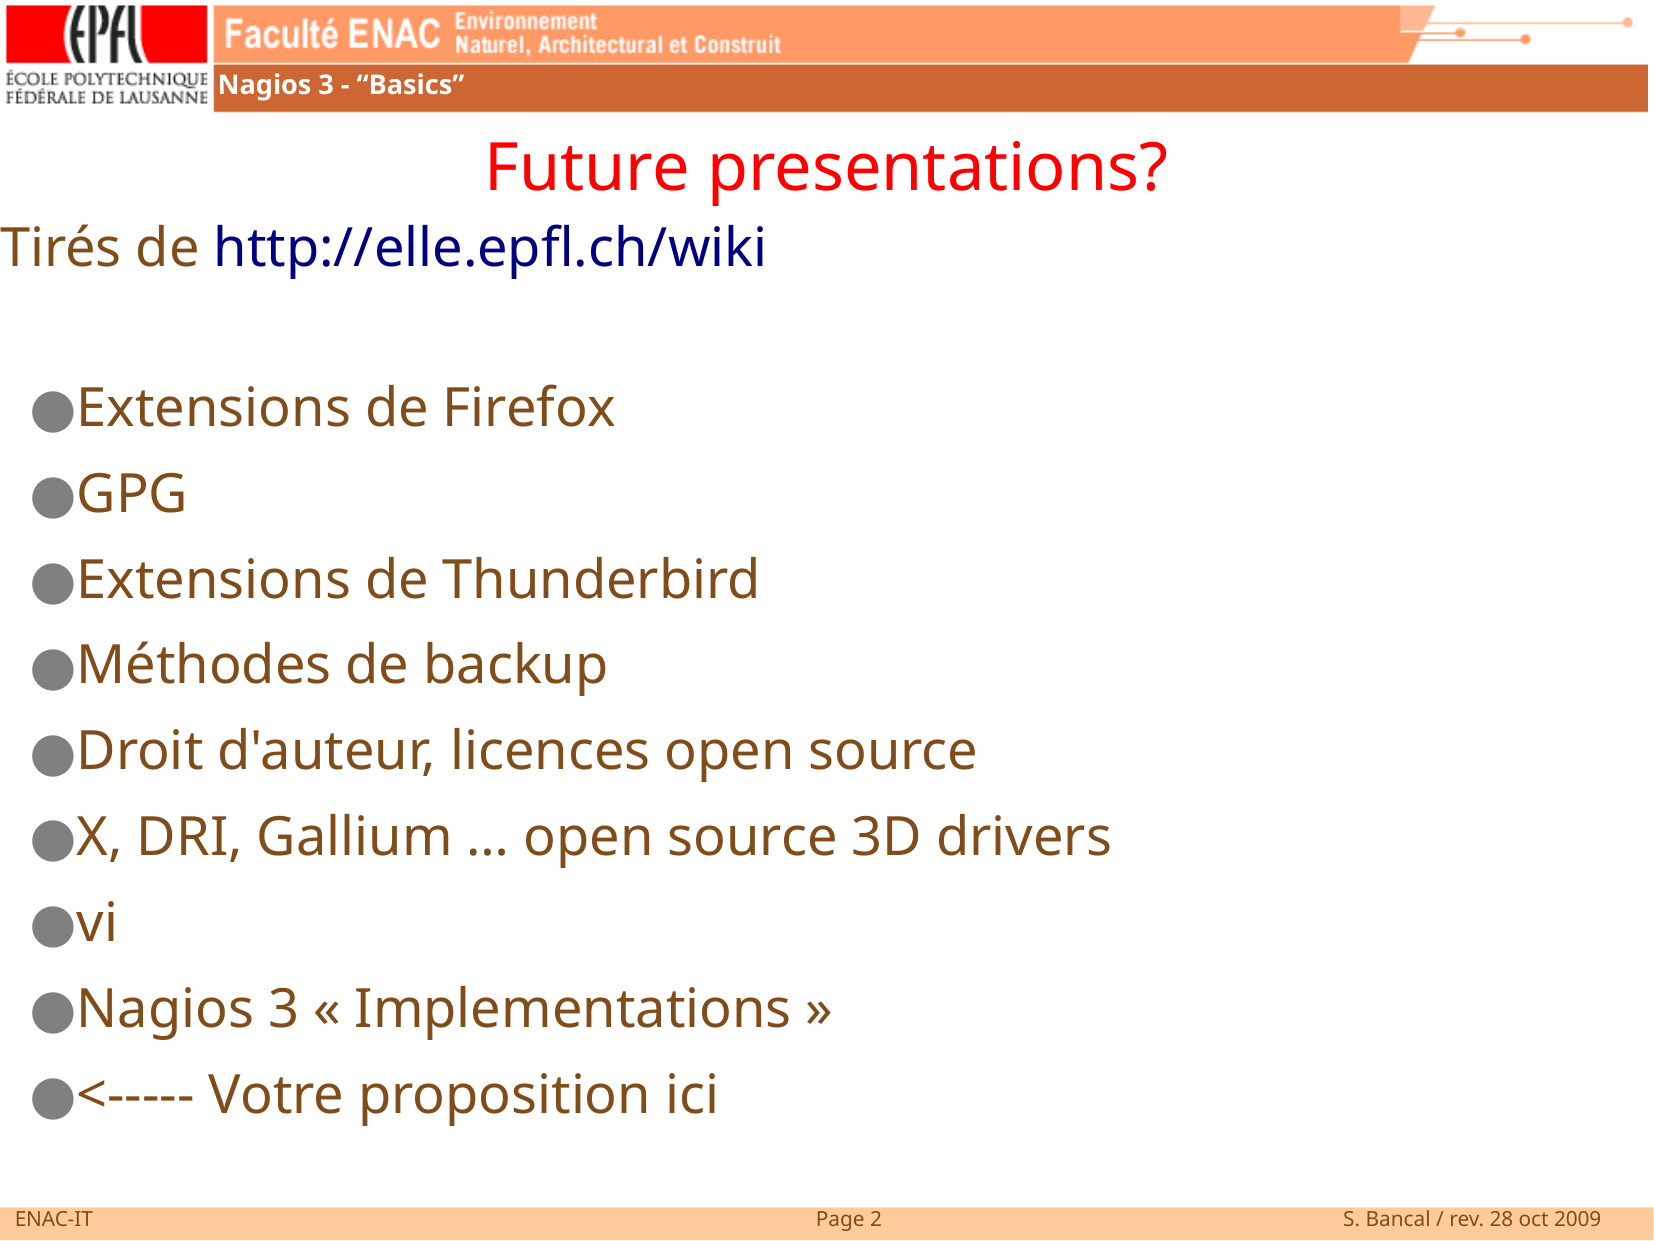

# Future presentations?
Tirés de http://elle.epfl.ch/wiki
Extensions de Firefox
GPG
Extensions de Thunderbird
Méthodes de backup
Droit d'auteur, licences open source
X, DRI, Gallium … open source 3D drivers
vi
Nagios 3 « Implementations »
<----- Votre proposition ici